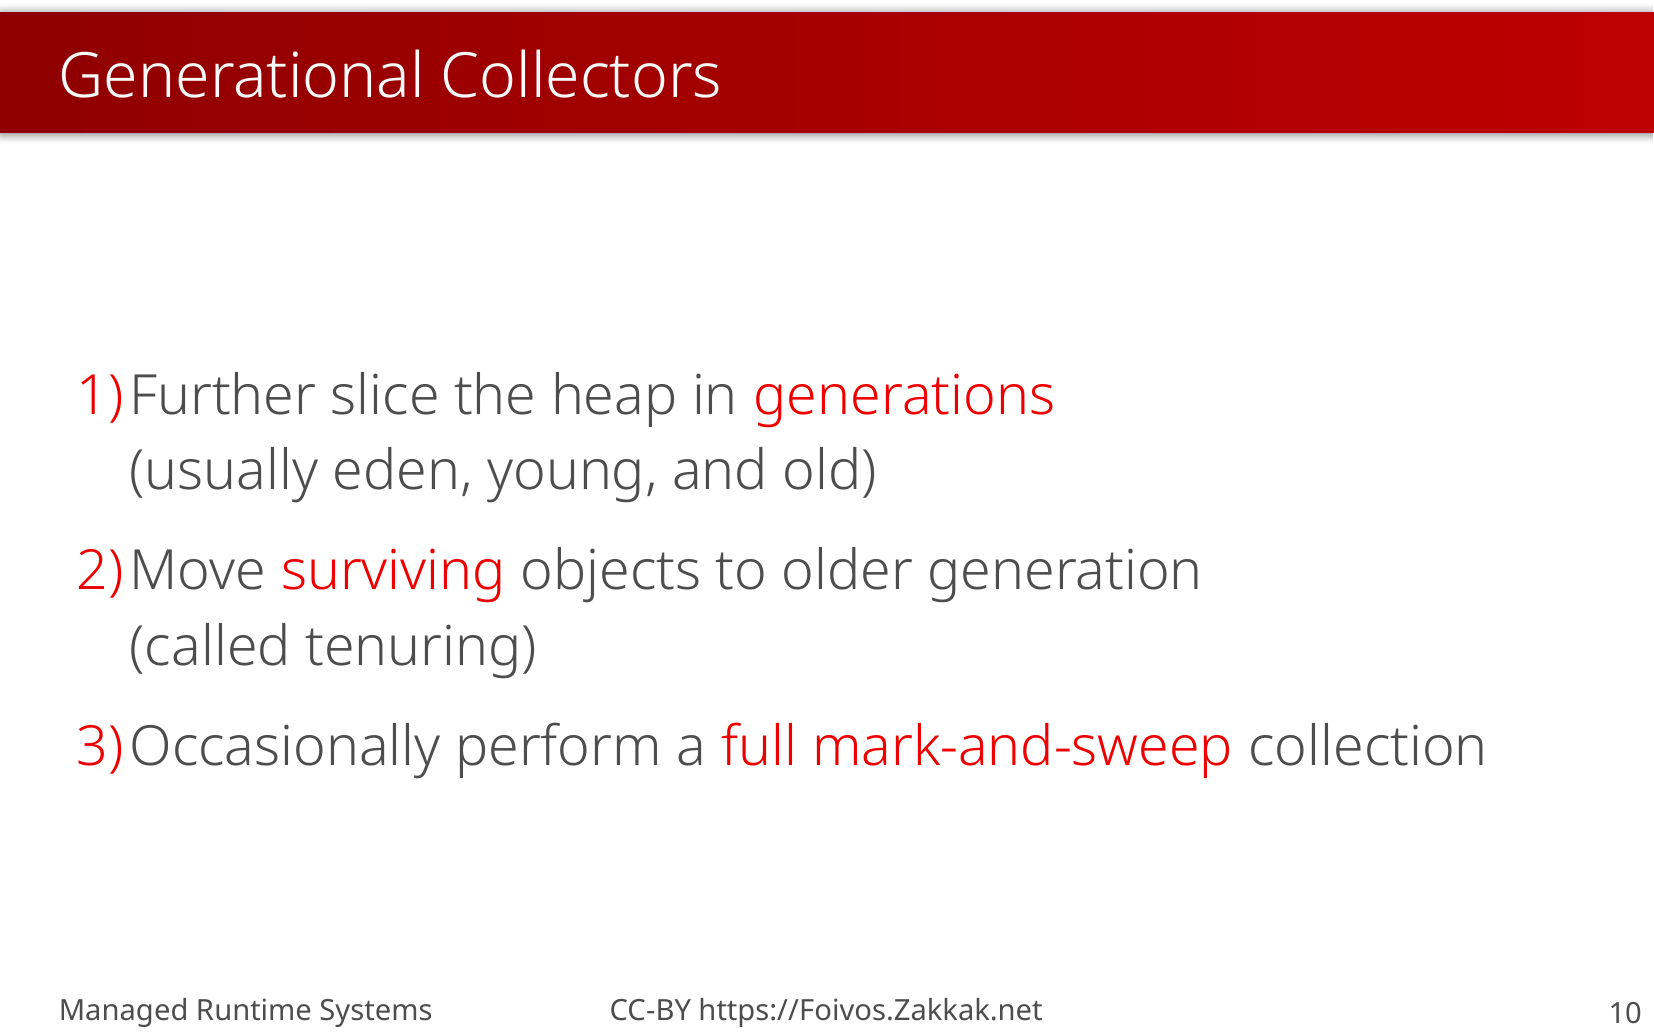

# Generational Collectors
Further slice the heap in generations
(usually eden, young, and old)
Move surviving objects to older generation
(called tenuring)
Occasionally perform a full mark-and-sweep collection
Managed Runtime Systems
CC-BY https://Foivos.Zakkak.net
10